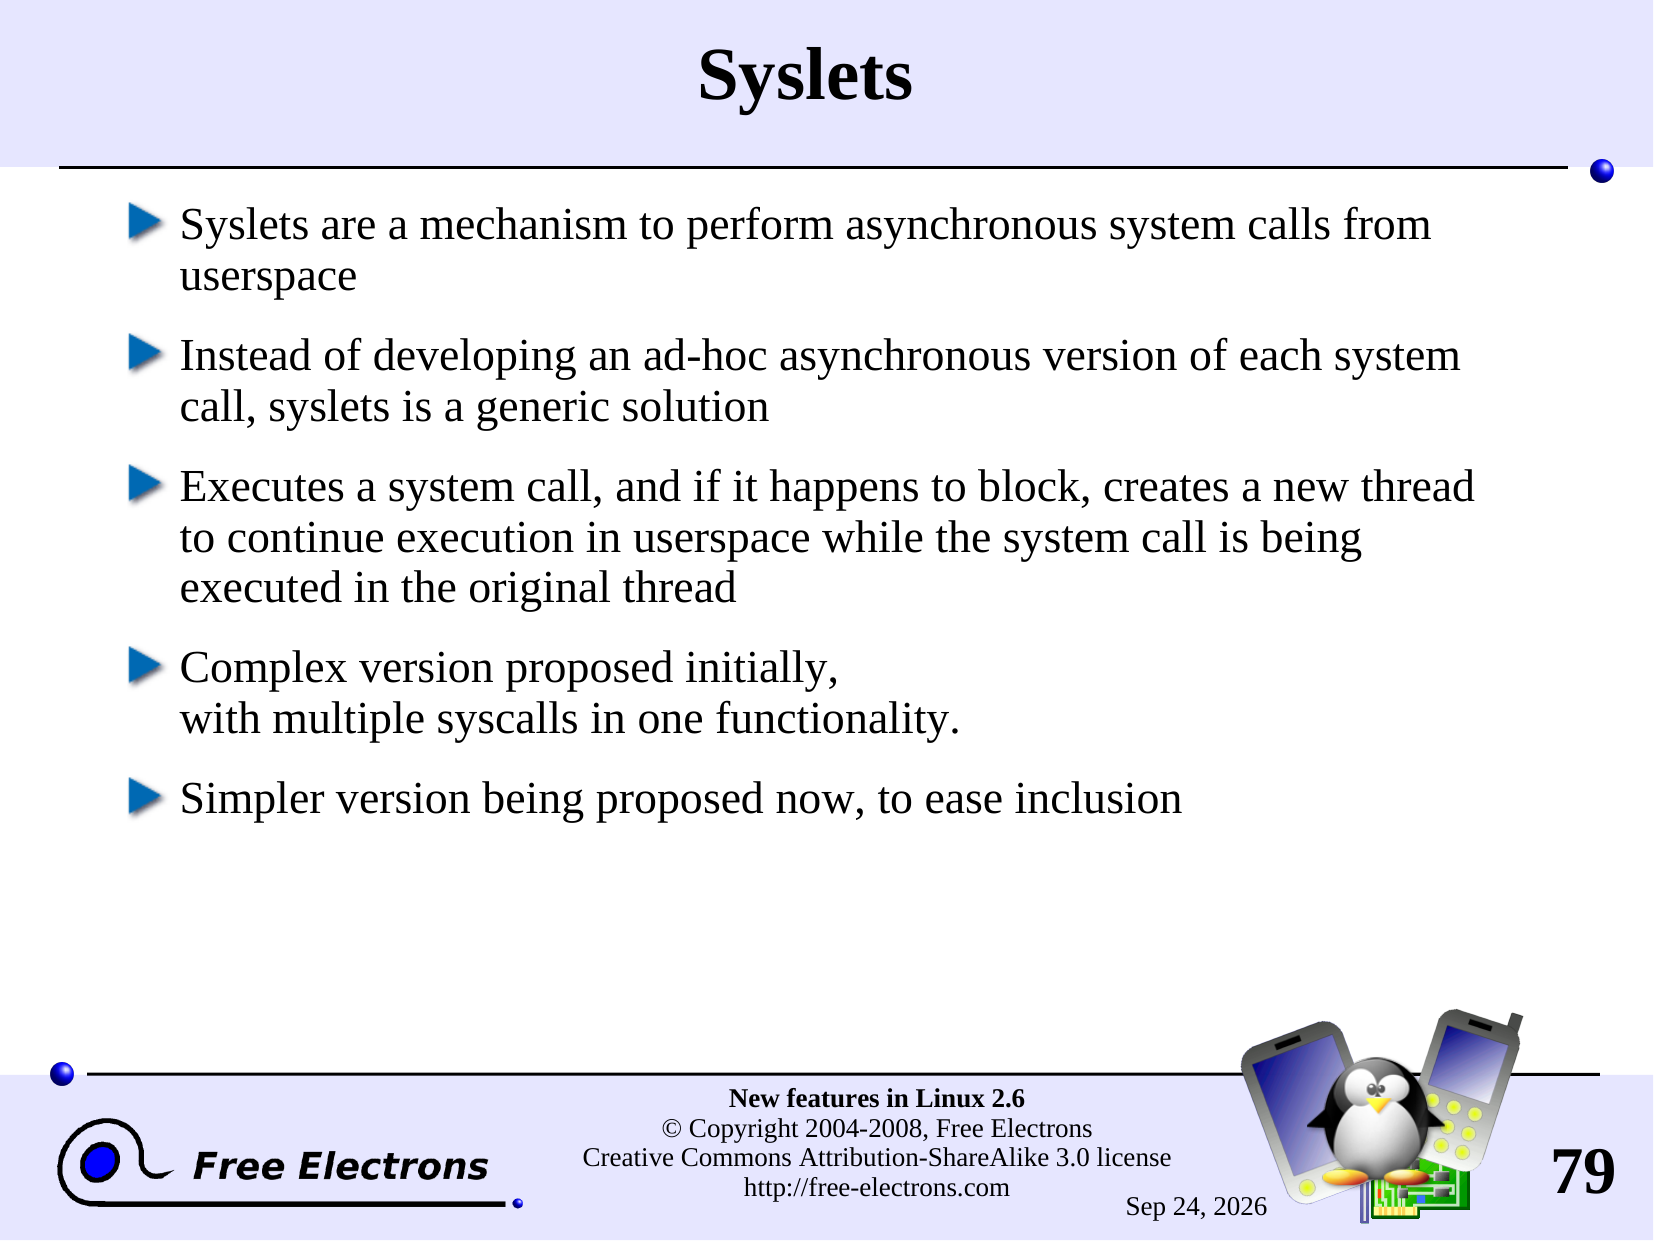

# Syslets
Syslets are a mechanism to perform asynchronous system calls from userspace
Instead of developing an ad-hoc asynchronous version of each system call, syslets is a generic solution
Executes a system call, and if it happens to block, creates a new thread to continue execution in userspace while the system call is being executed in the original thread
Complex version proposed initially,
with multiple syscalls in one functionality.
Simpler version being proposed now, to ease inclusion